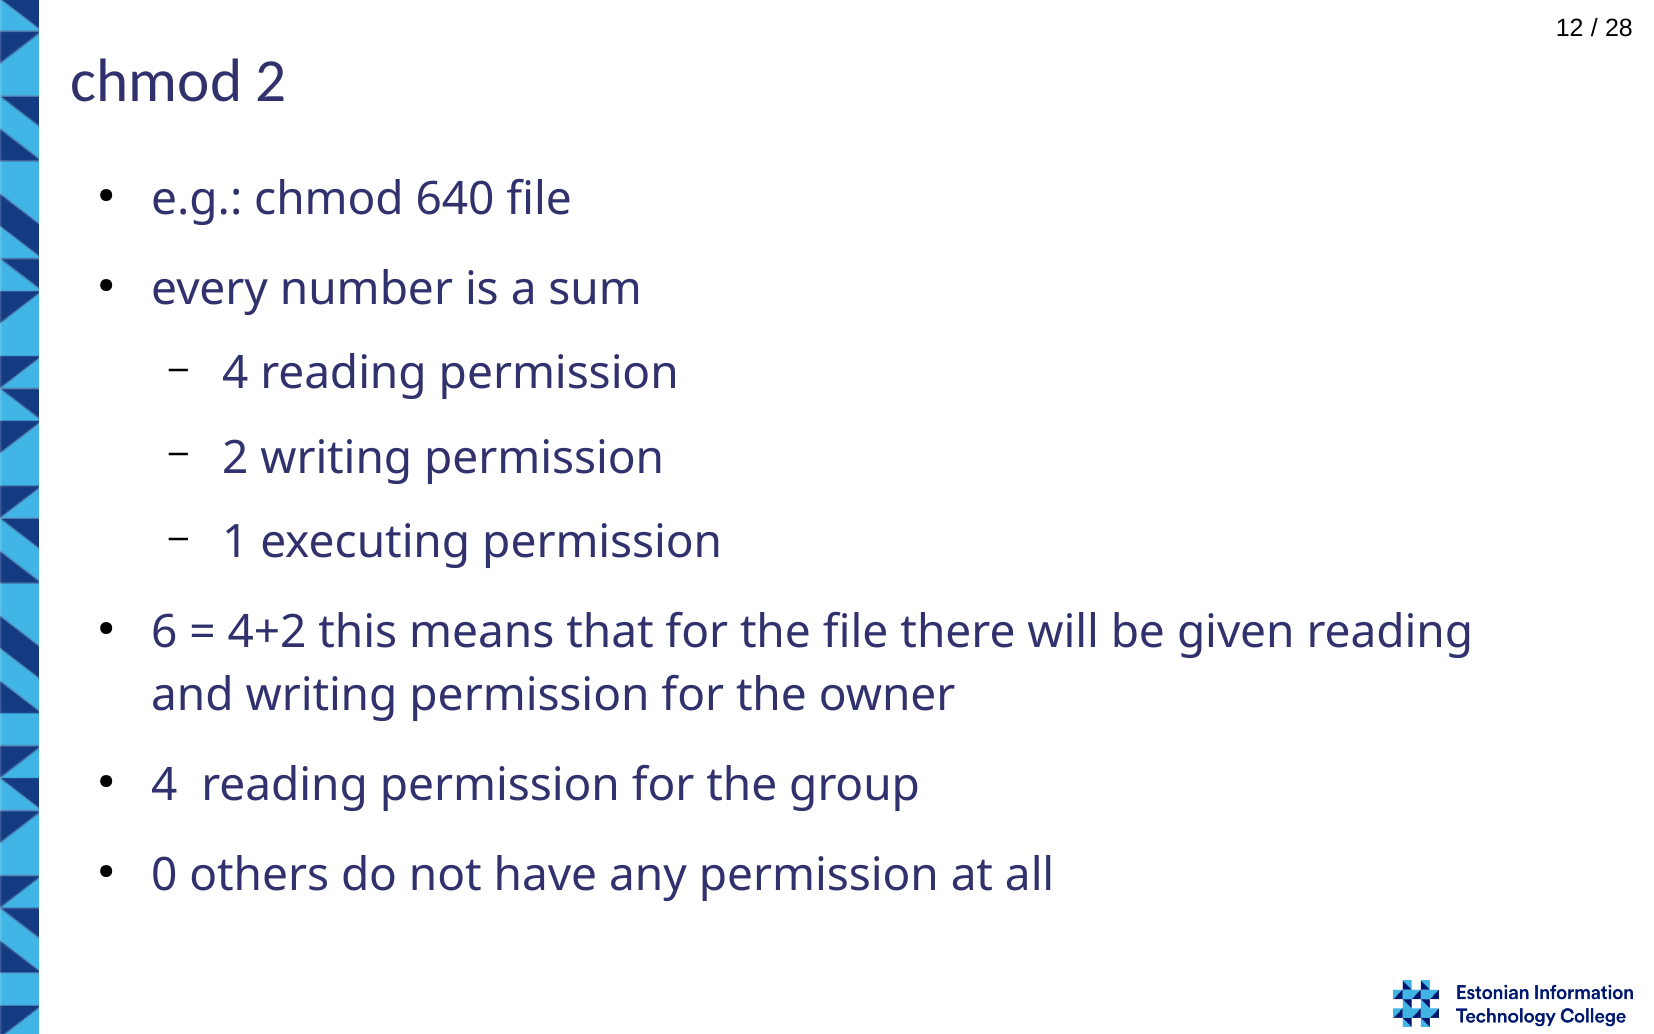

# chmod 2
e.g.: chmod 640 file
every number is a sum
4 reading permission
2 writing permission
1 executing permission
6 = 4+2 this means that for the file there will be given reading and writing permission for the owner
4 reading permission for the group
0 others do not have any permission at all